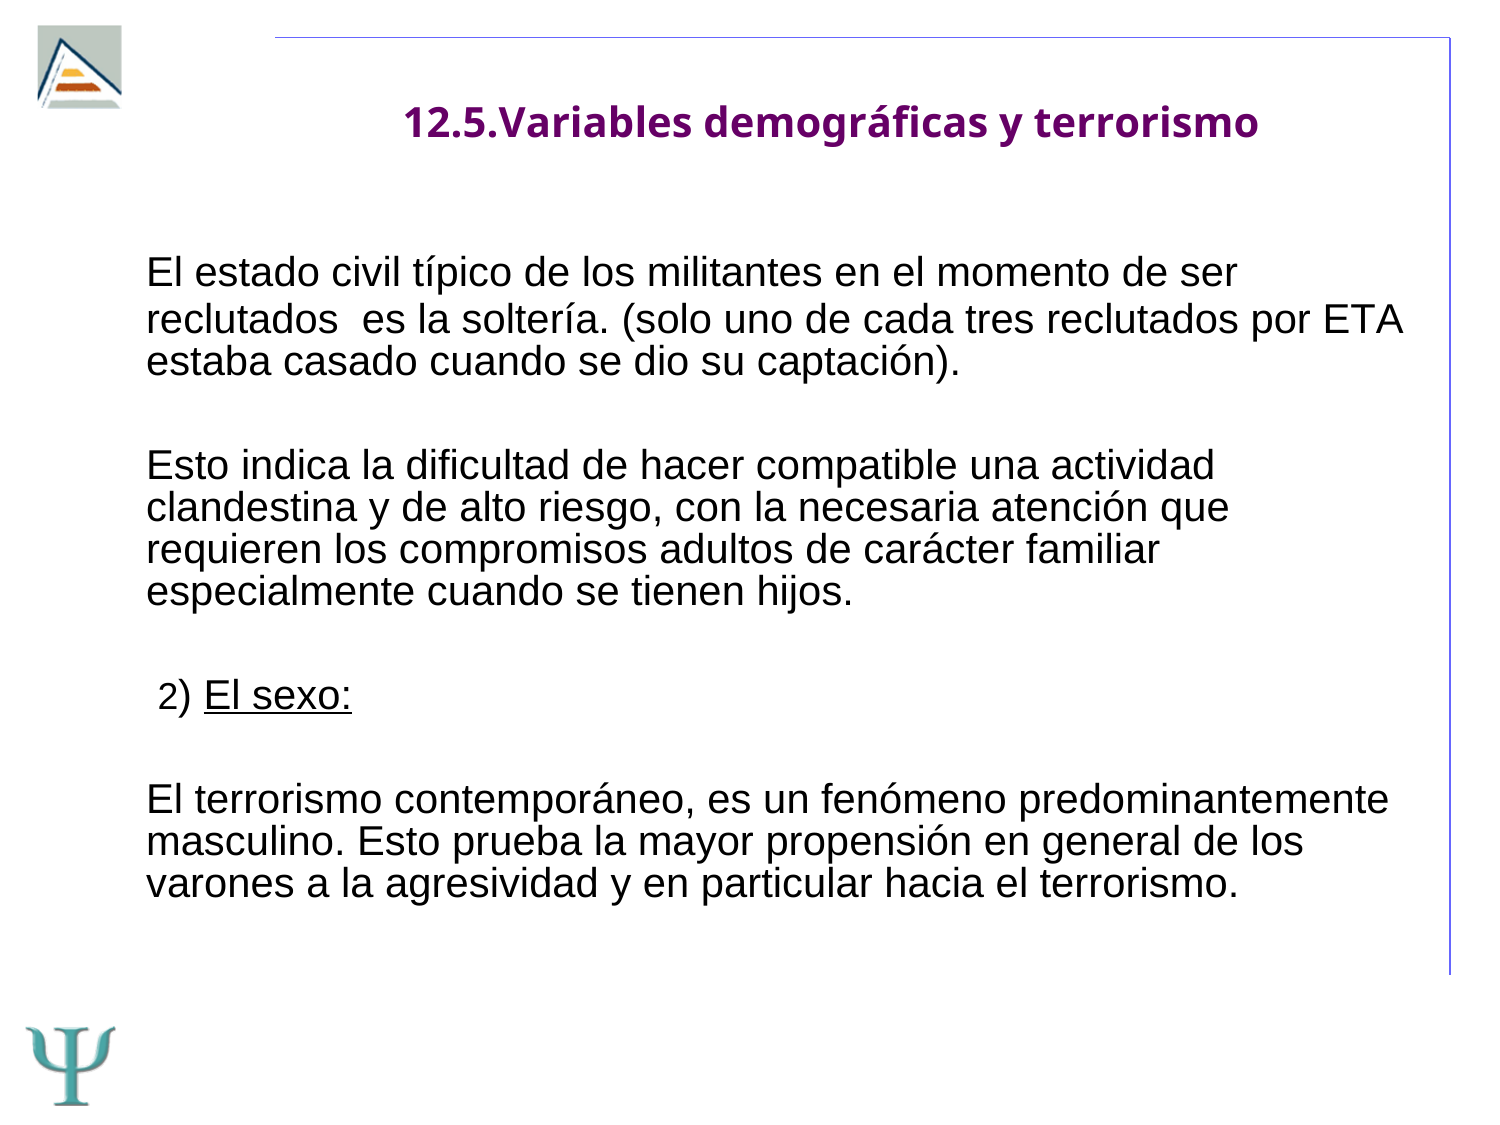

# 12.5.Variables demográficas y terrorismo
 	El estado civil típico de los militantes en el momento de ser reclutados es la soltería. (solo uno de cada tres reclutados por ETA estaba casado cuando se dio su captación).
	Esto indica la dificultad de hacer compatible una actividad clandestina y de alto riesgo, con la necesaria atención que requieren los compromisos adultos de carácter familiar especialmente cuando se tienen hijos.
	 2) El sexo:
 	El terrorismo contemporáneo, es un fenómeno predominantemente masculino. Esto prueba la mayor propensión en general de los varones a la agresividad y en particular hacia el terrorismo.